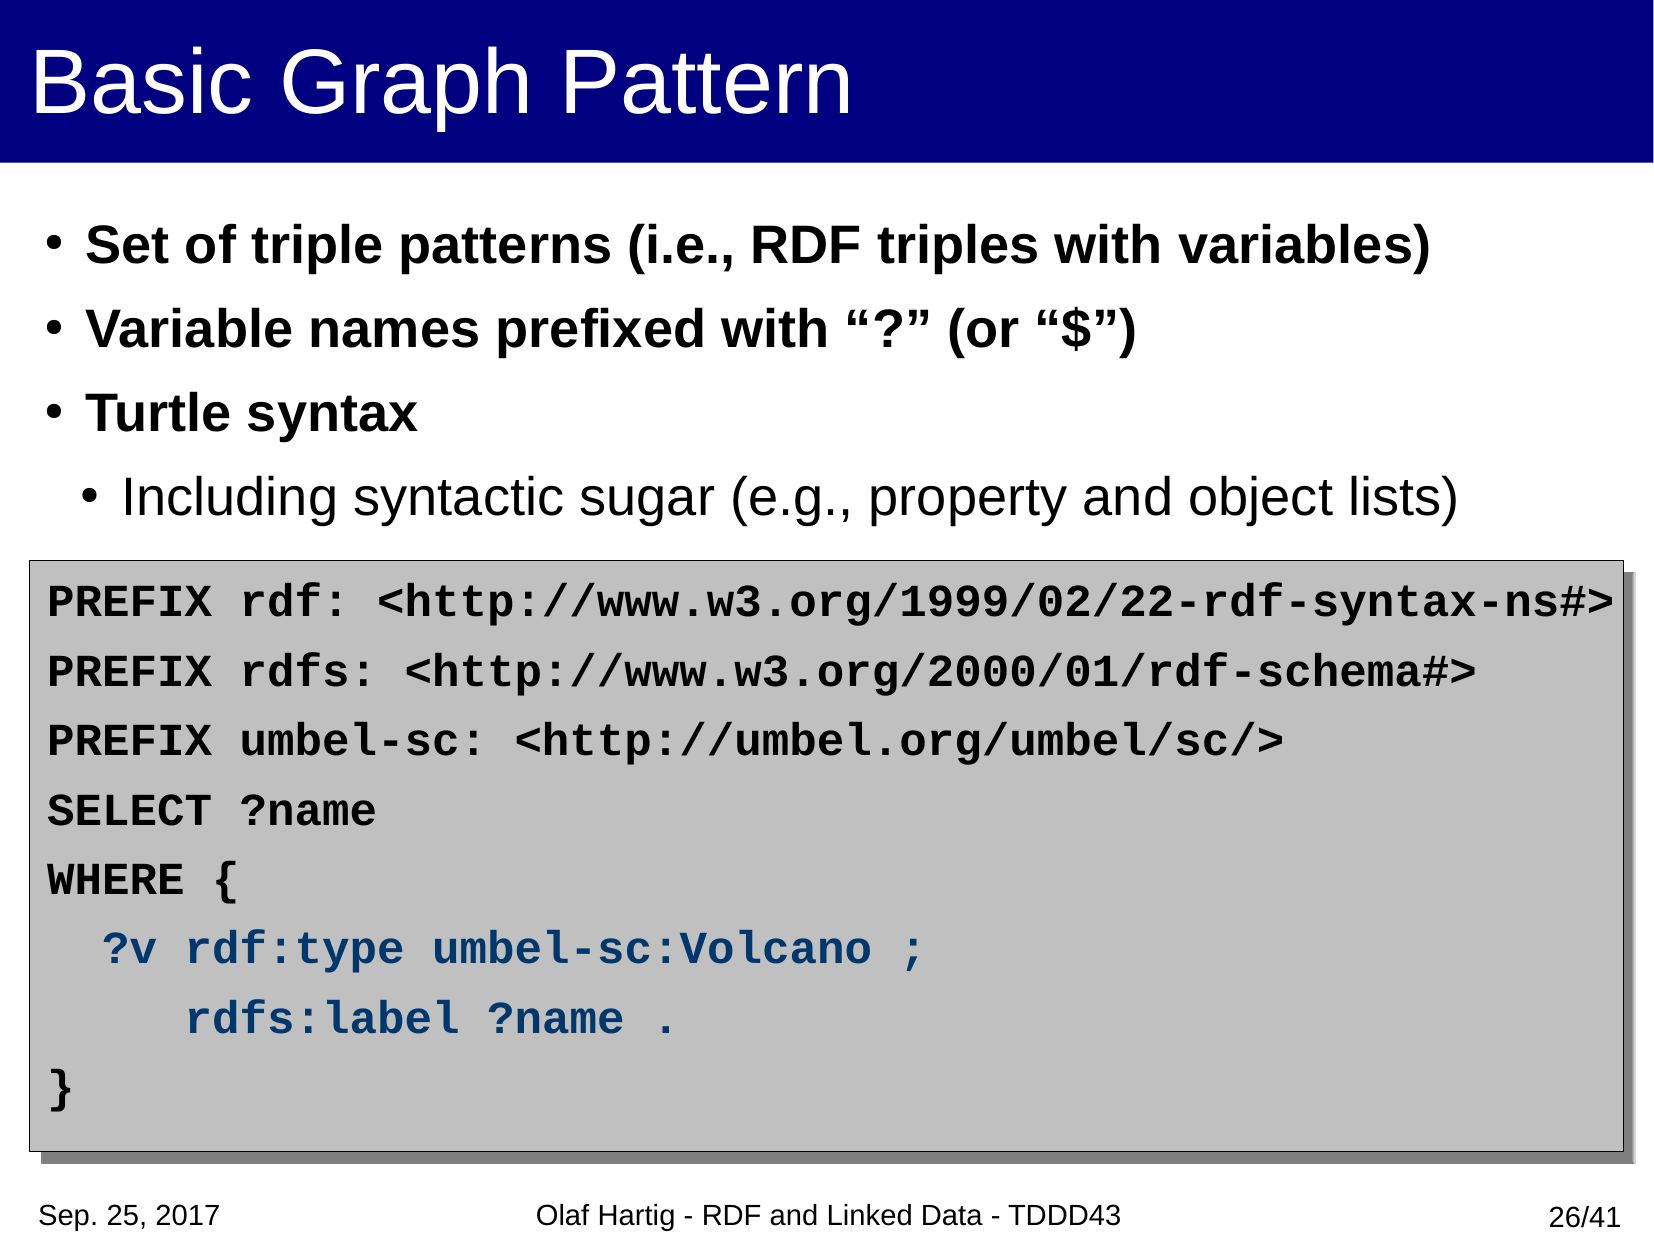

# Basic Graph Pattern
Set of triple patterns (i.e., RDF triples with variables)
Variable names prefixed with “?” (or “$”)
Turtle syntax
Including syntactic sugar (e.g., property and object lists)
PREFIX rdf: <http://www.w3.org/1999/02/22-rdf-syntax-ns#>
PREFIX rdfs: <http://www.w3.org/2000/01/rdf-schema#>
PREFIX umbel-sc: <http://umbel.org/umbel/sc/>
SELECT ?name
WHERE {
 ?v rdf:type umbel-sc:Volcano ;
 rdfs:label ?name .
}
Sep. 25, 2017
Olaf Hartig - RDF and Linked Data - TDDD43
26